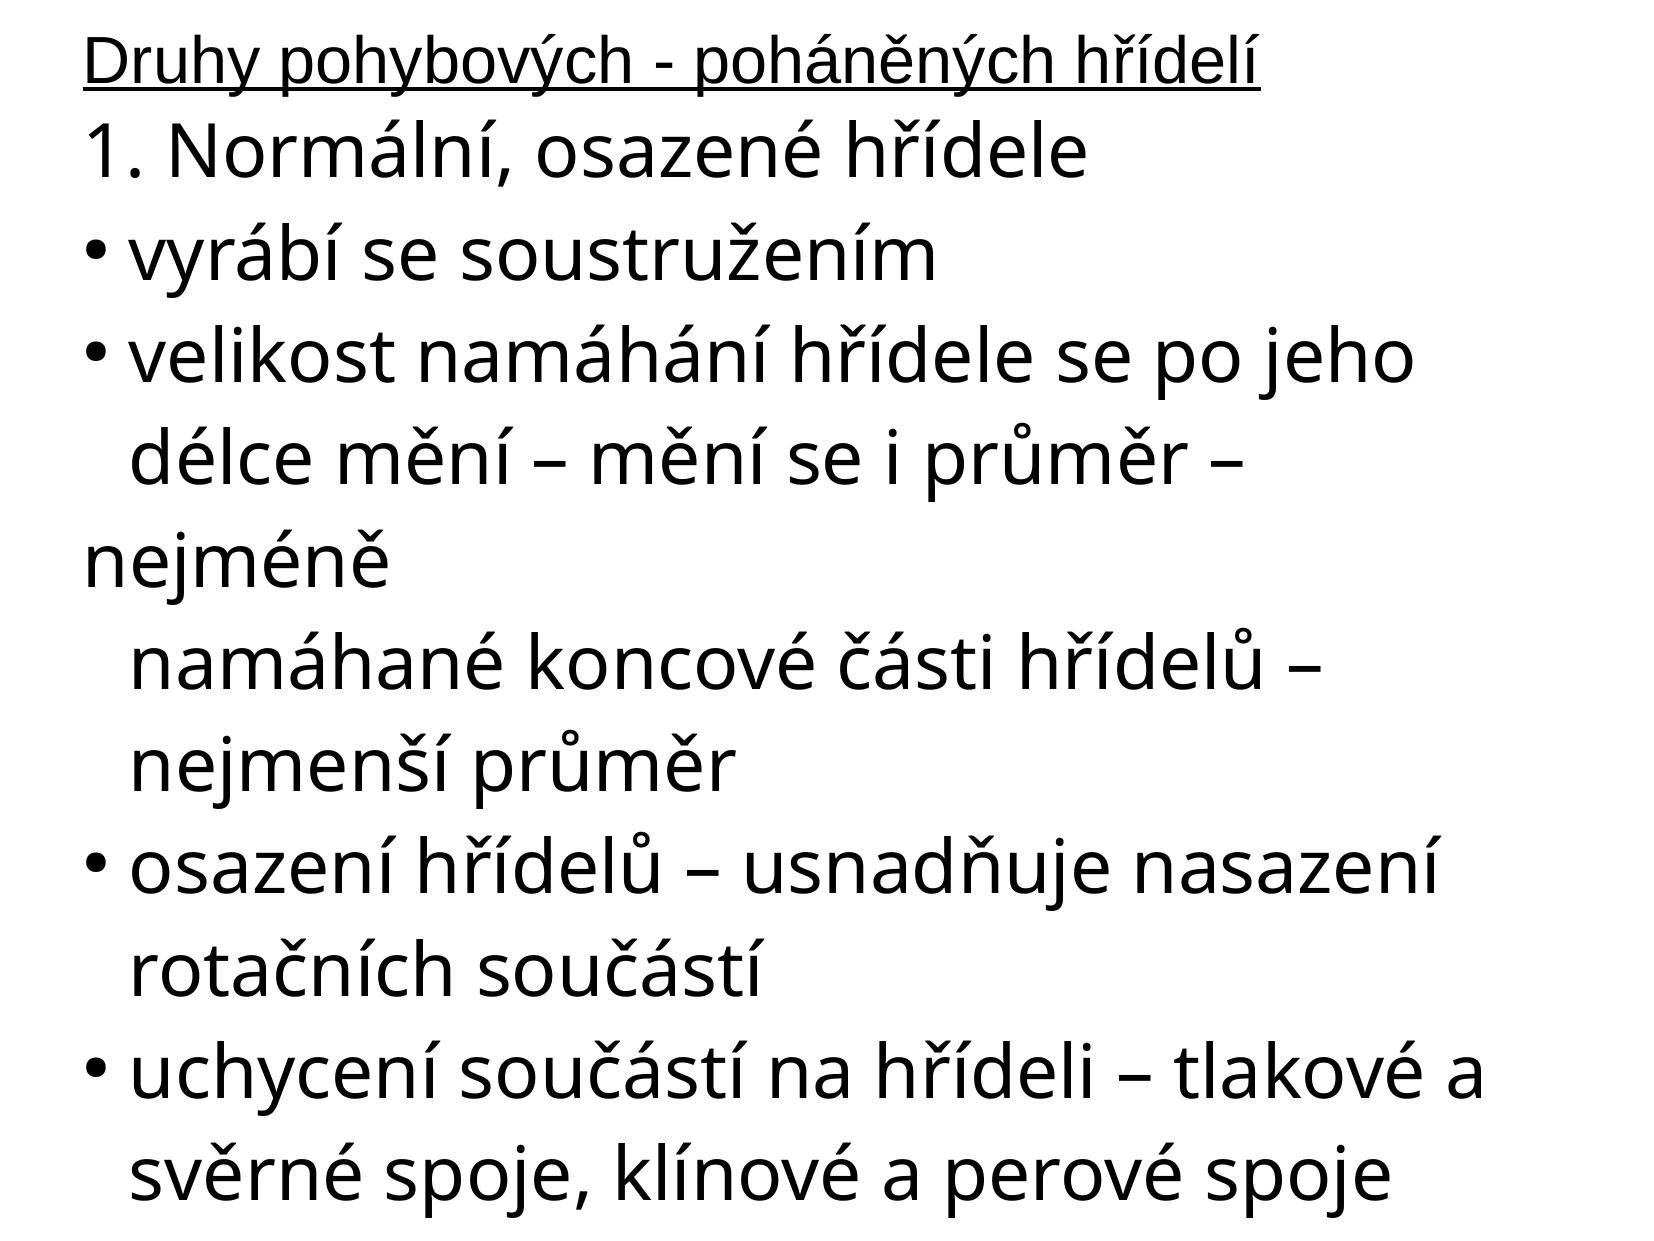

# Druhy pohybových - poháněných hřídelí
1. Normální, osazené hřídele
 vyrábí se soustružením
 velikost namáhání hřídele se po jeho
 délce mění – mění se i průměr – nejméně
 namáhané koncové části hřídelů –
 nejmenší průměr
 osazení hřídelů – usnadňuje nasazení
 rotačních součástí
 uchycení součástí na hřídeli – tlakové a
 svěrné spoje, klínové a perové spoje